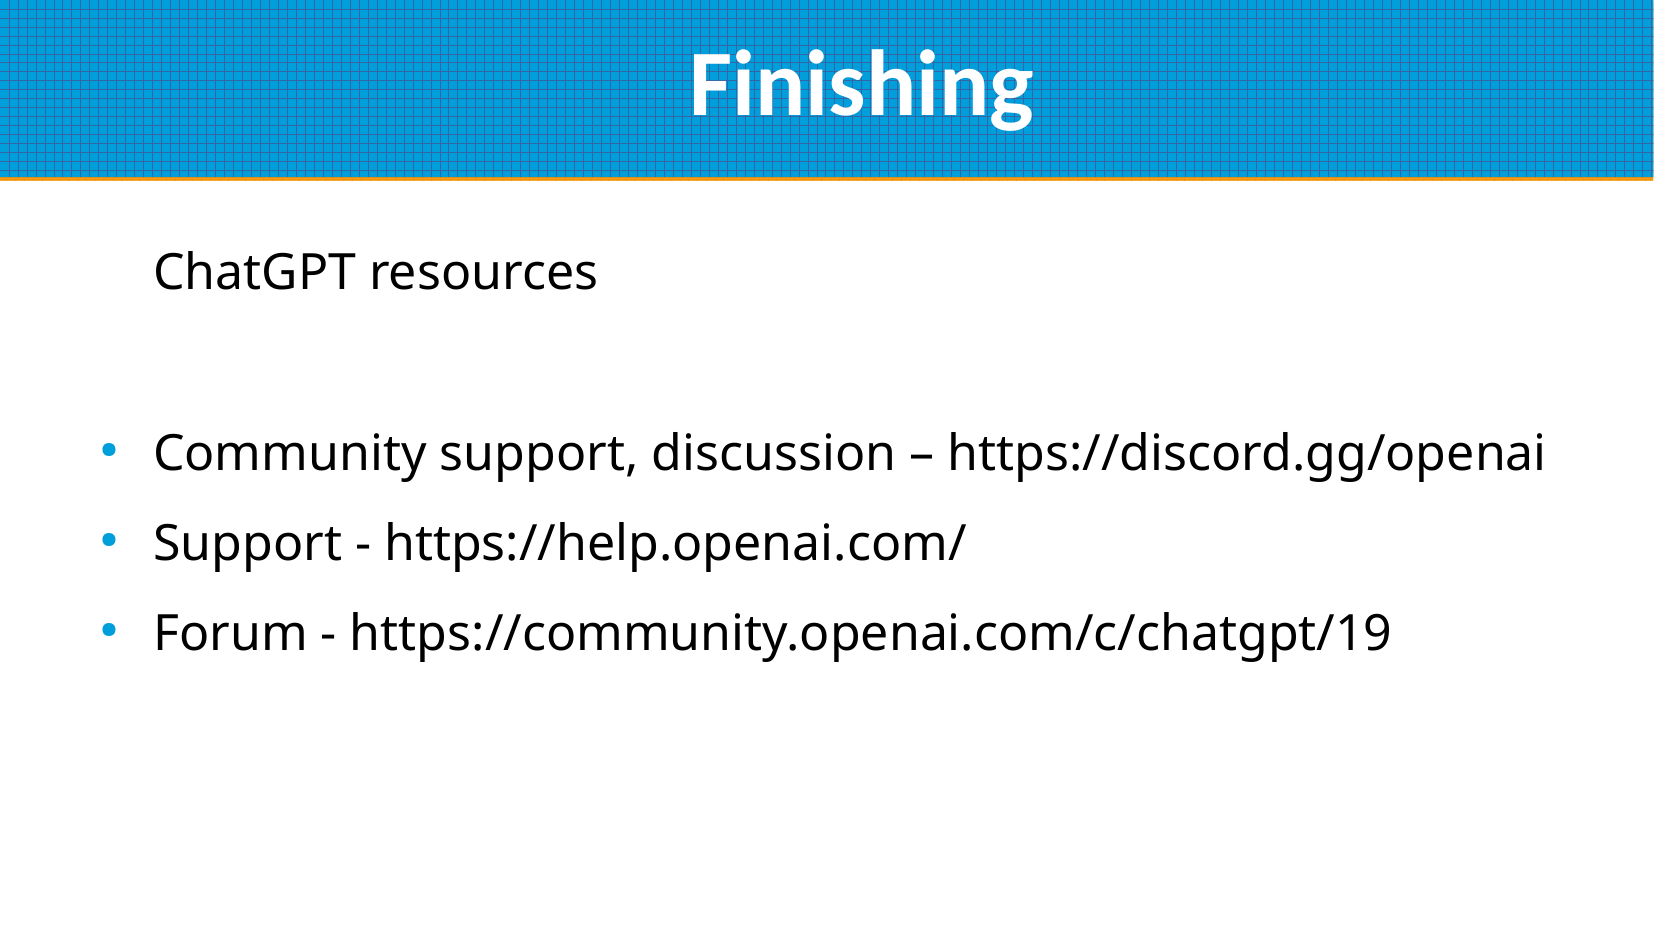

# Finishing
ChatGPT resources
Community support, discussion – https://discord.gg/openai
Support - https://help.openai.com/
Forum - https://community.openai.com/c/chatgpt/19